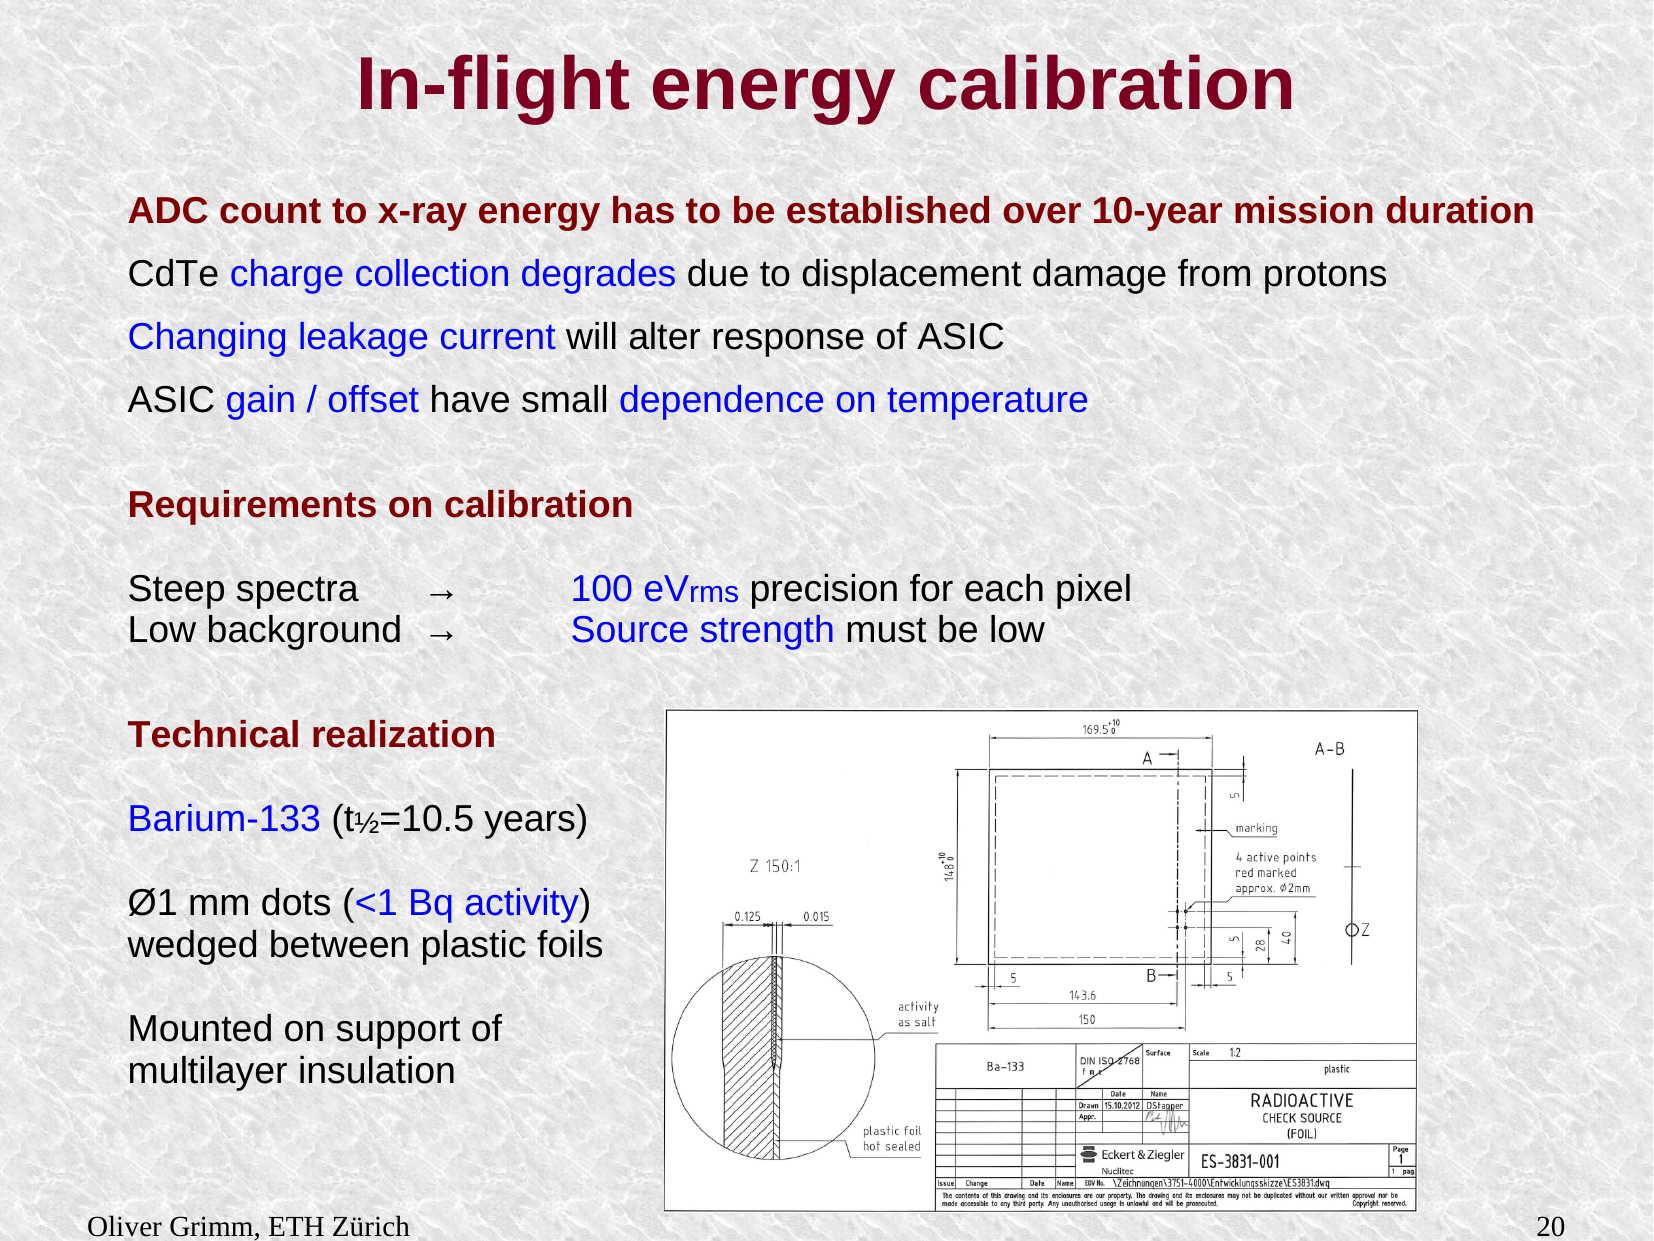

# In-flight energy calibration
ADC count to x-ray energy has to be established over 10-year mission duration
CdTe charge collection degrades due to displacement damage from protons
Changing leakage current will alter response of ASIC
ASIC gain / offset have small dependence on temperature
Requirements on calibration
Steep spectra	→		100 eVrms precision for each pixel
Low background	→		Source strength must be low
Technical realization
Barium-133 (t½=10.5 years)
Ø1 mm dots (<1 Bq activity)
wedged between plastic foils
Mounted on support of
multilayer insulation
Oliver Grimm, ETH Zürich
20